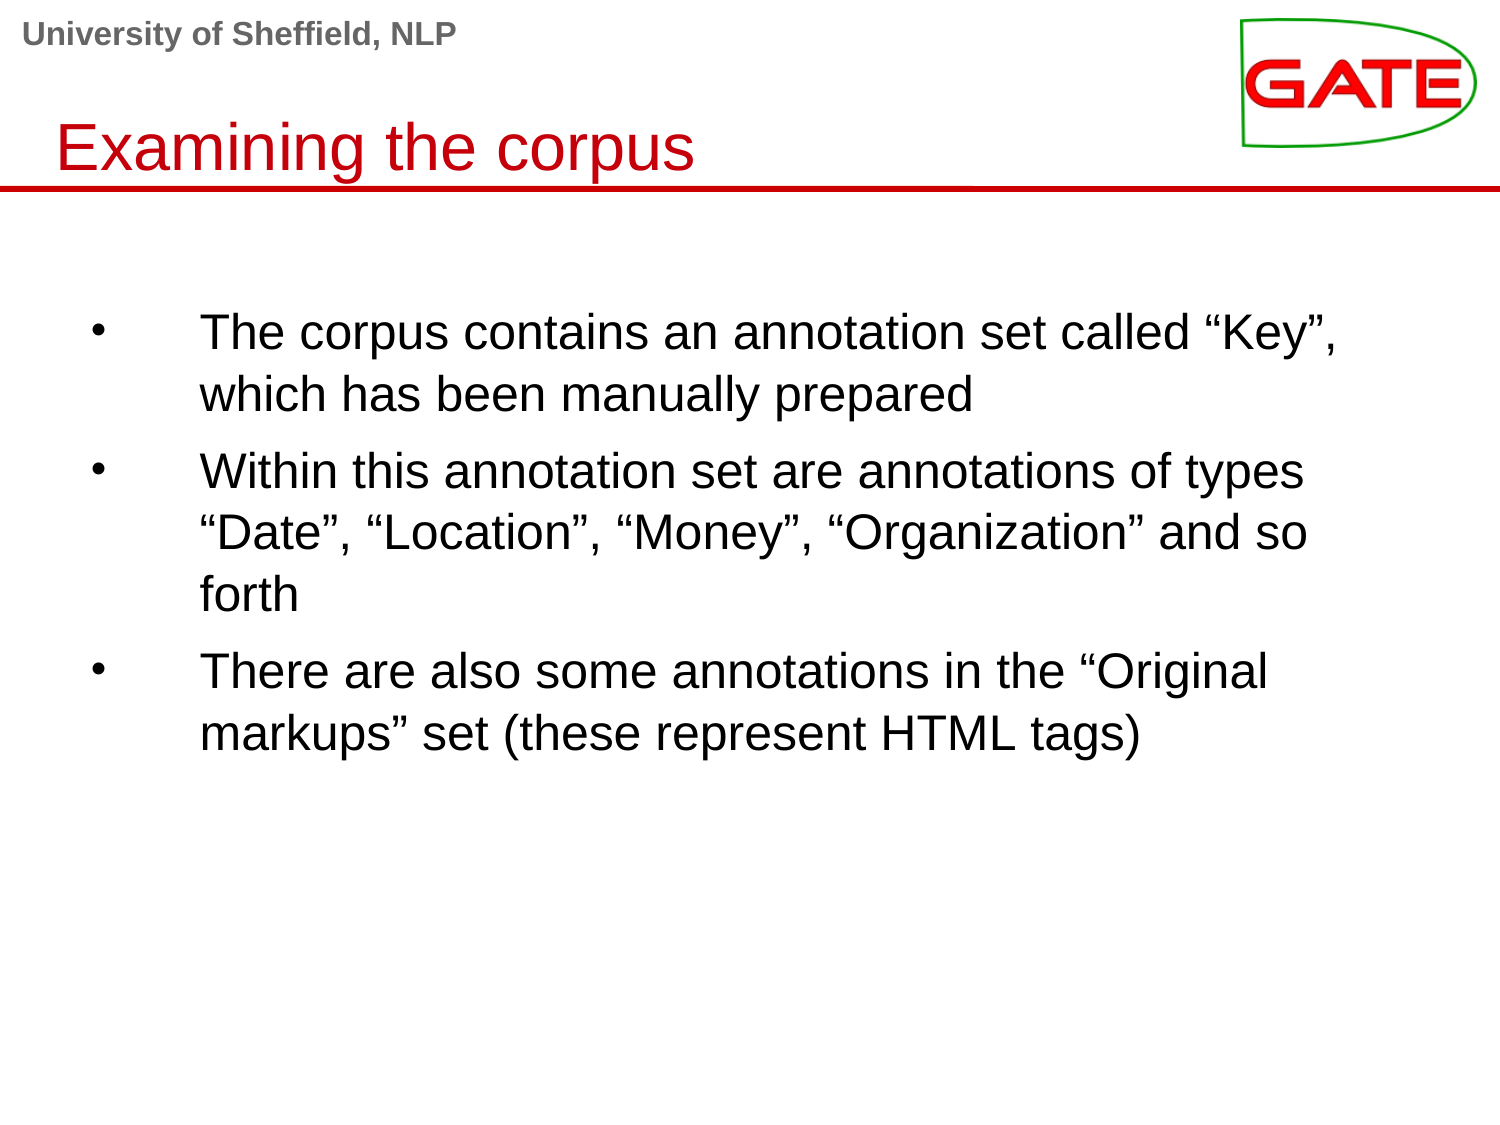

# Examining the corpus
The corpus contains an annotation set called “Key”, which has been manually prepared
Within this annotation set are annotations of types “Date”, “Location”, “Money”, “Organization” and so forth
There are also some annotations in the “Original markups” set (these represent HTML tags)